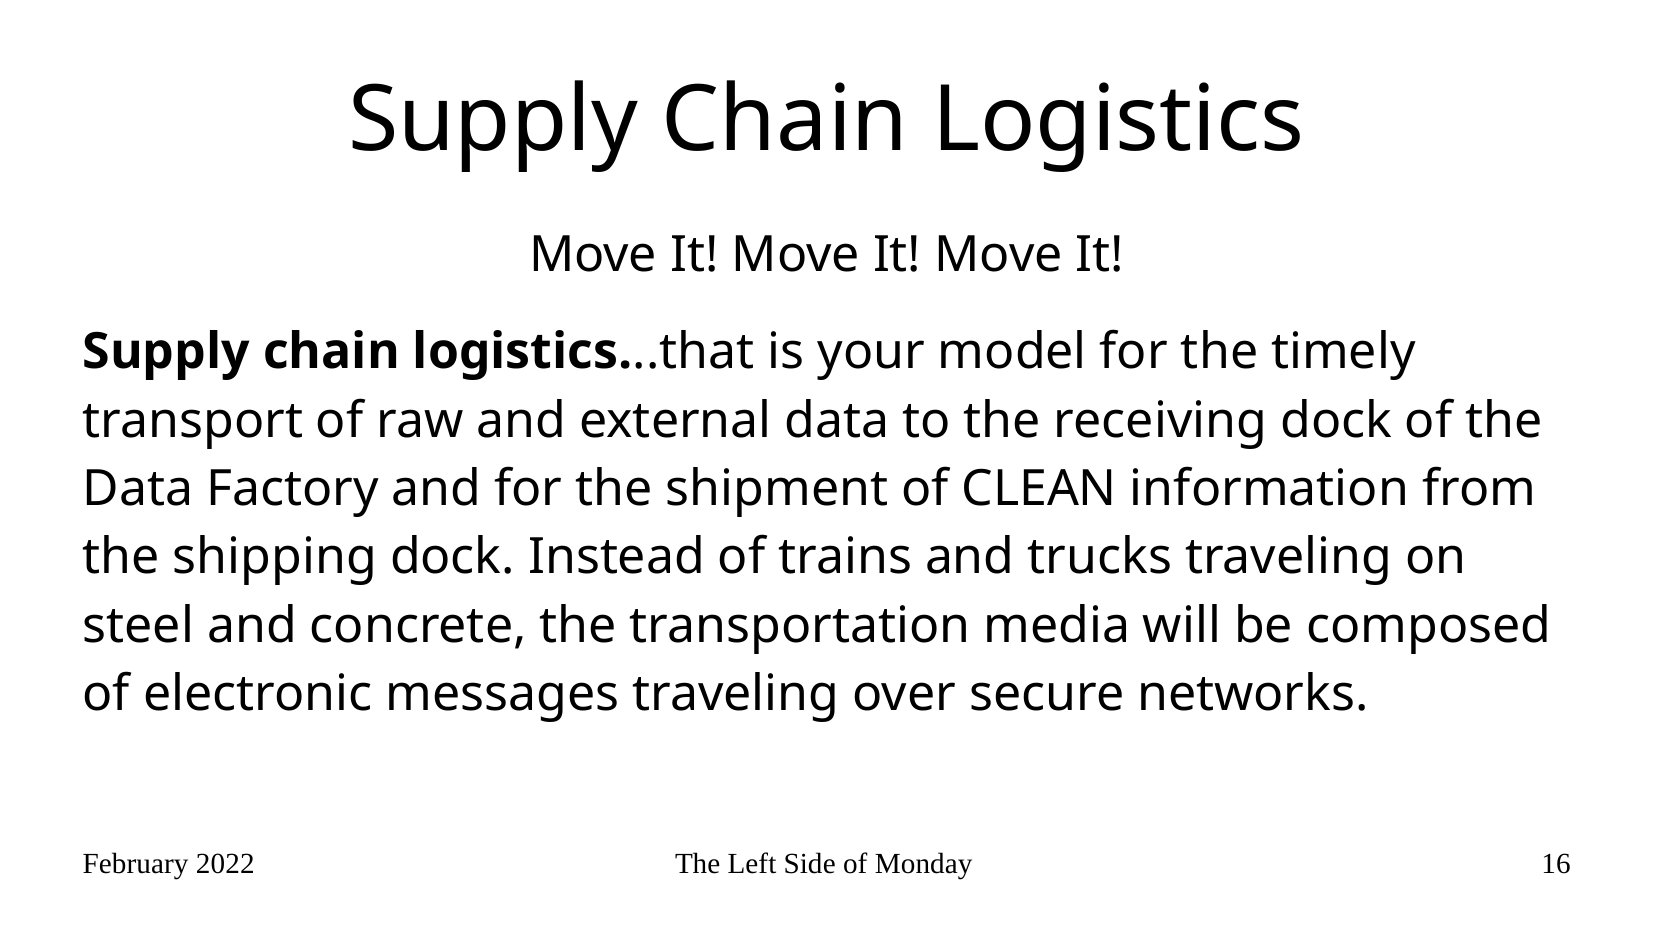

# Supply Chain Logistics
Move It! Move It! Move It!
Supply chain logistics...that is your model for the timely transport of raw and external data to the receiving dock of the Data Factory and for the shipment of CLEAN information from the shipping dock. Instead of trains and trucks traveling on steel and concrete, the transportation media will be composed of electronic messages traveling over secure networks.
February 2022
The Left Side of Monday
16